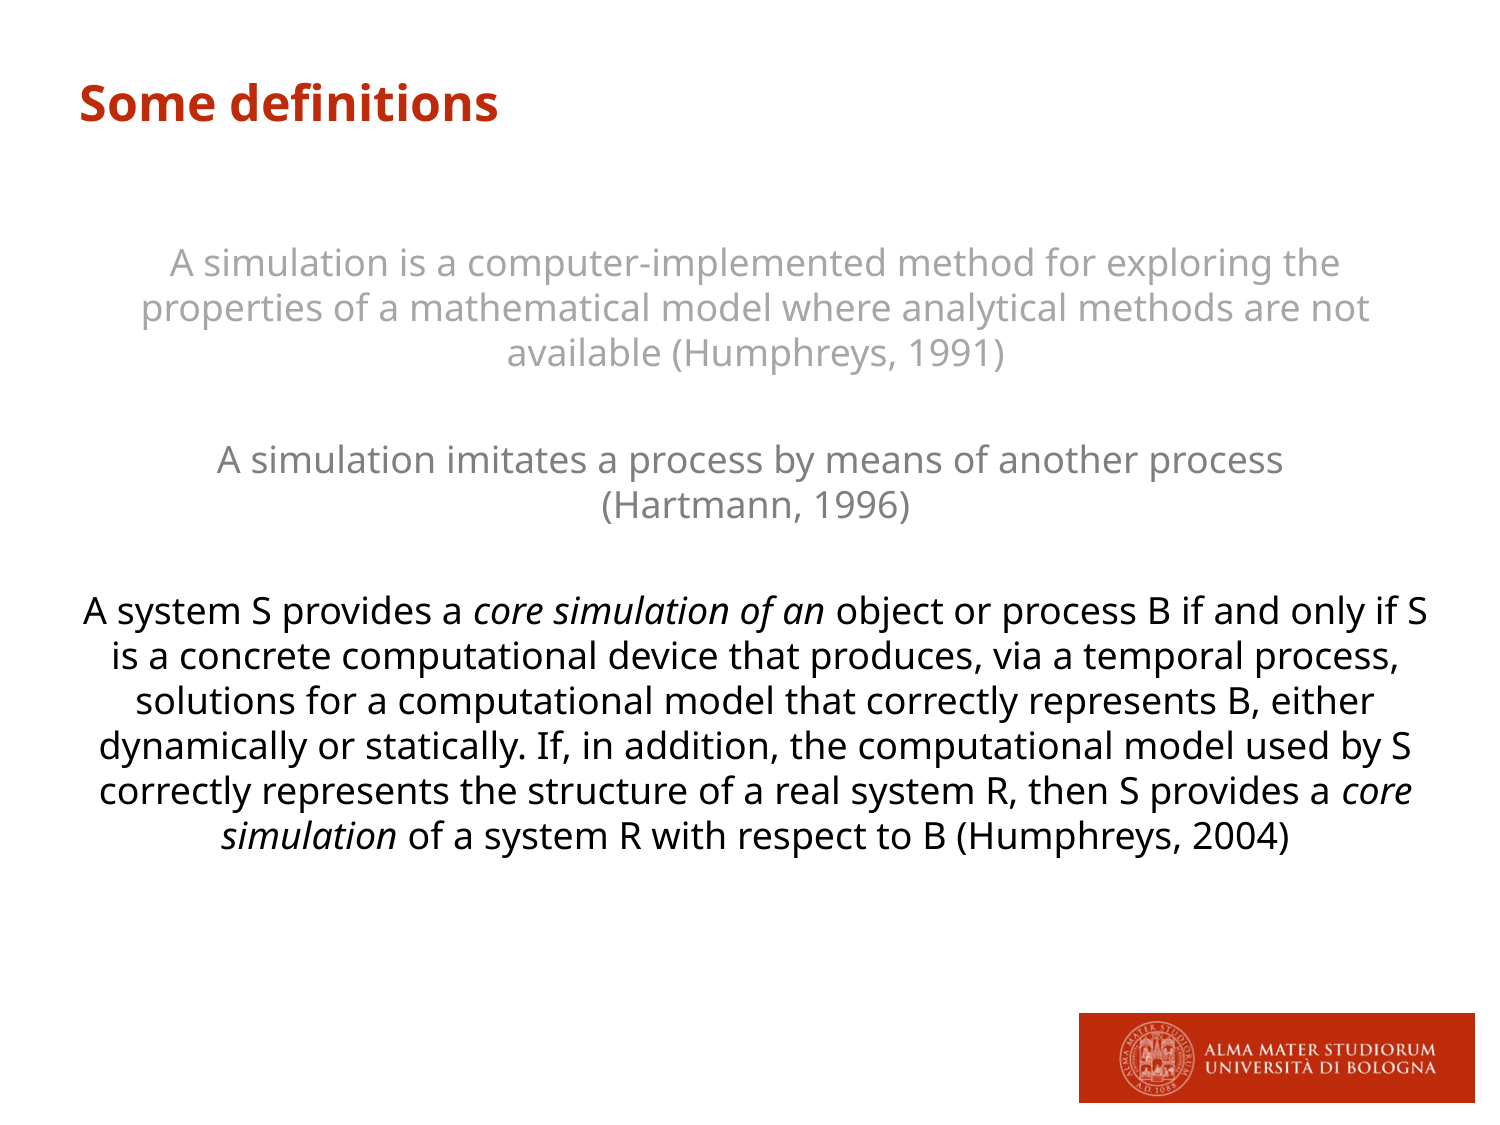

# Some definitions
A simulation is a computer-implemented method for exploring the properties of a mathematical model where analytical methods are not available (Humphreys, 1991)
A simulation imitates a process by means of another process
(Hartmann, 1996)
A system S provides a core simulation of an object or process B if and only if S is a concrete computational device that produces, via a temporal process, solutions for a computational model that correctly represents B, either dynamically or statically. If, in addition, the computational model used by S correctly represents the structure of a real system R, then S provides a core simulation of a system R with respect to B (Humphreys, 2004)